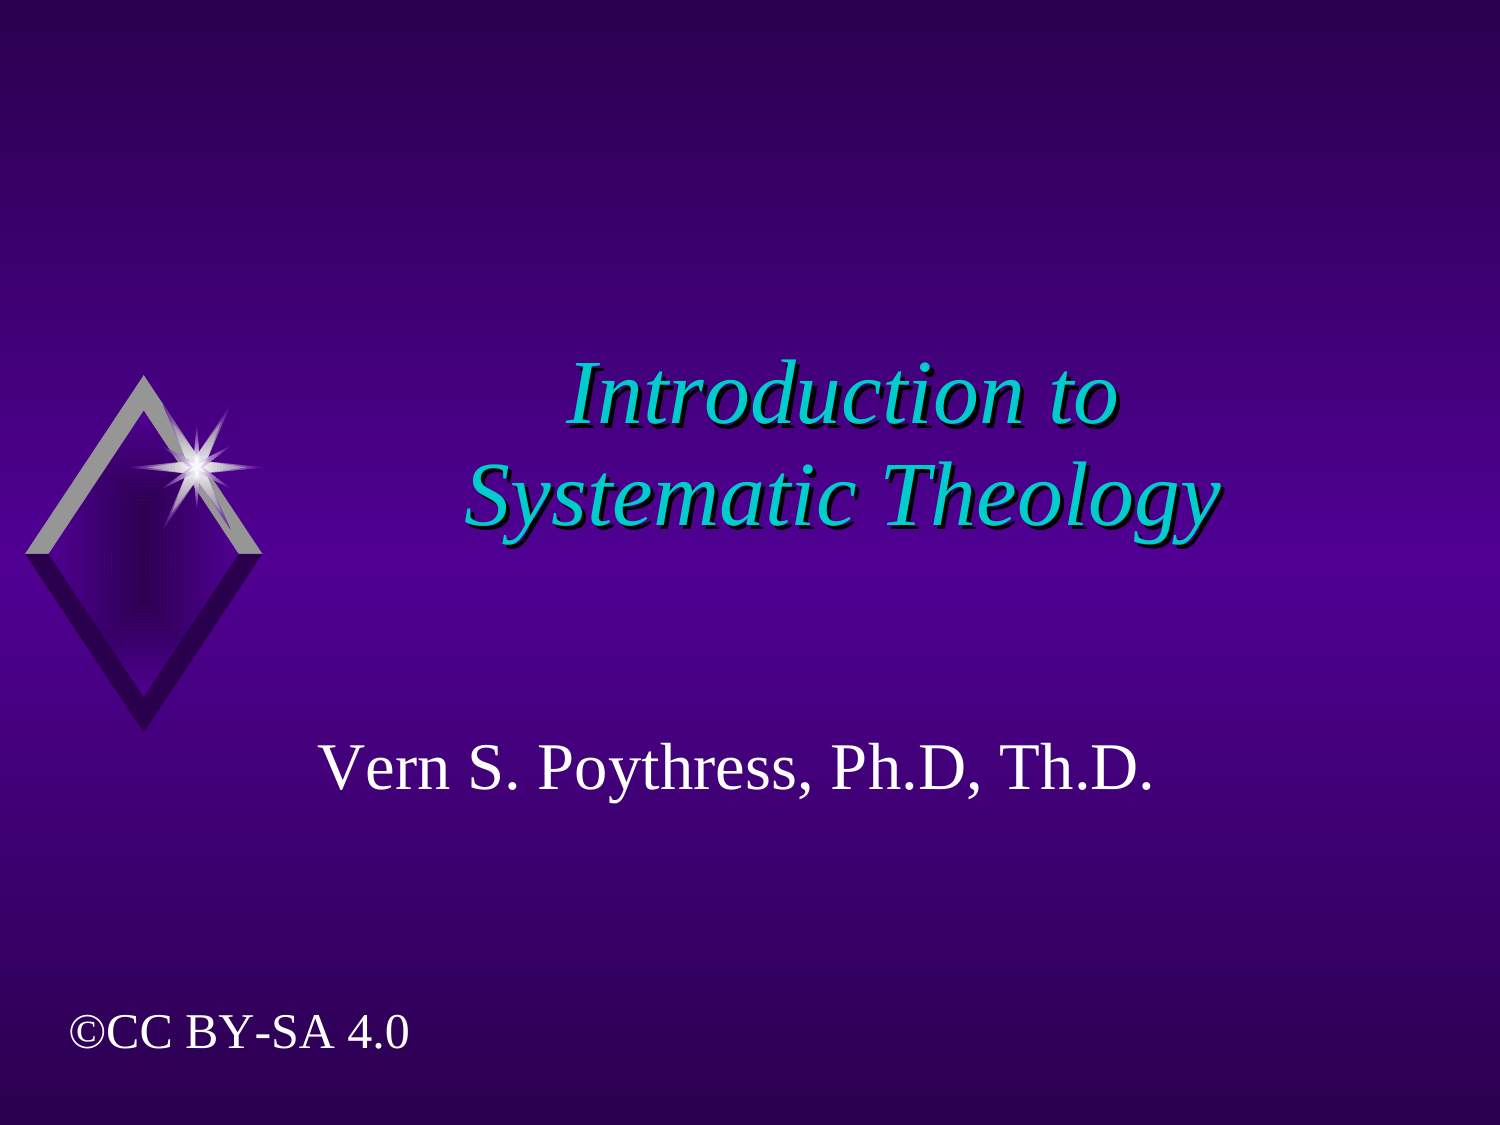

# Introduction to Systematic Theology
Vern S. Poythress, Ph.D, Th.D.
©CC BY-SA 4.0